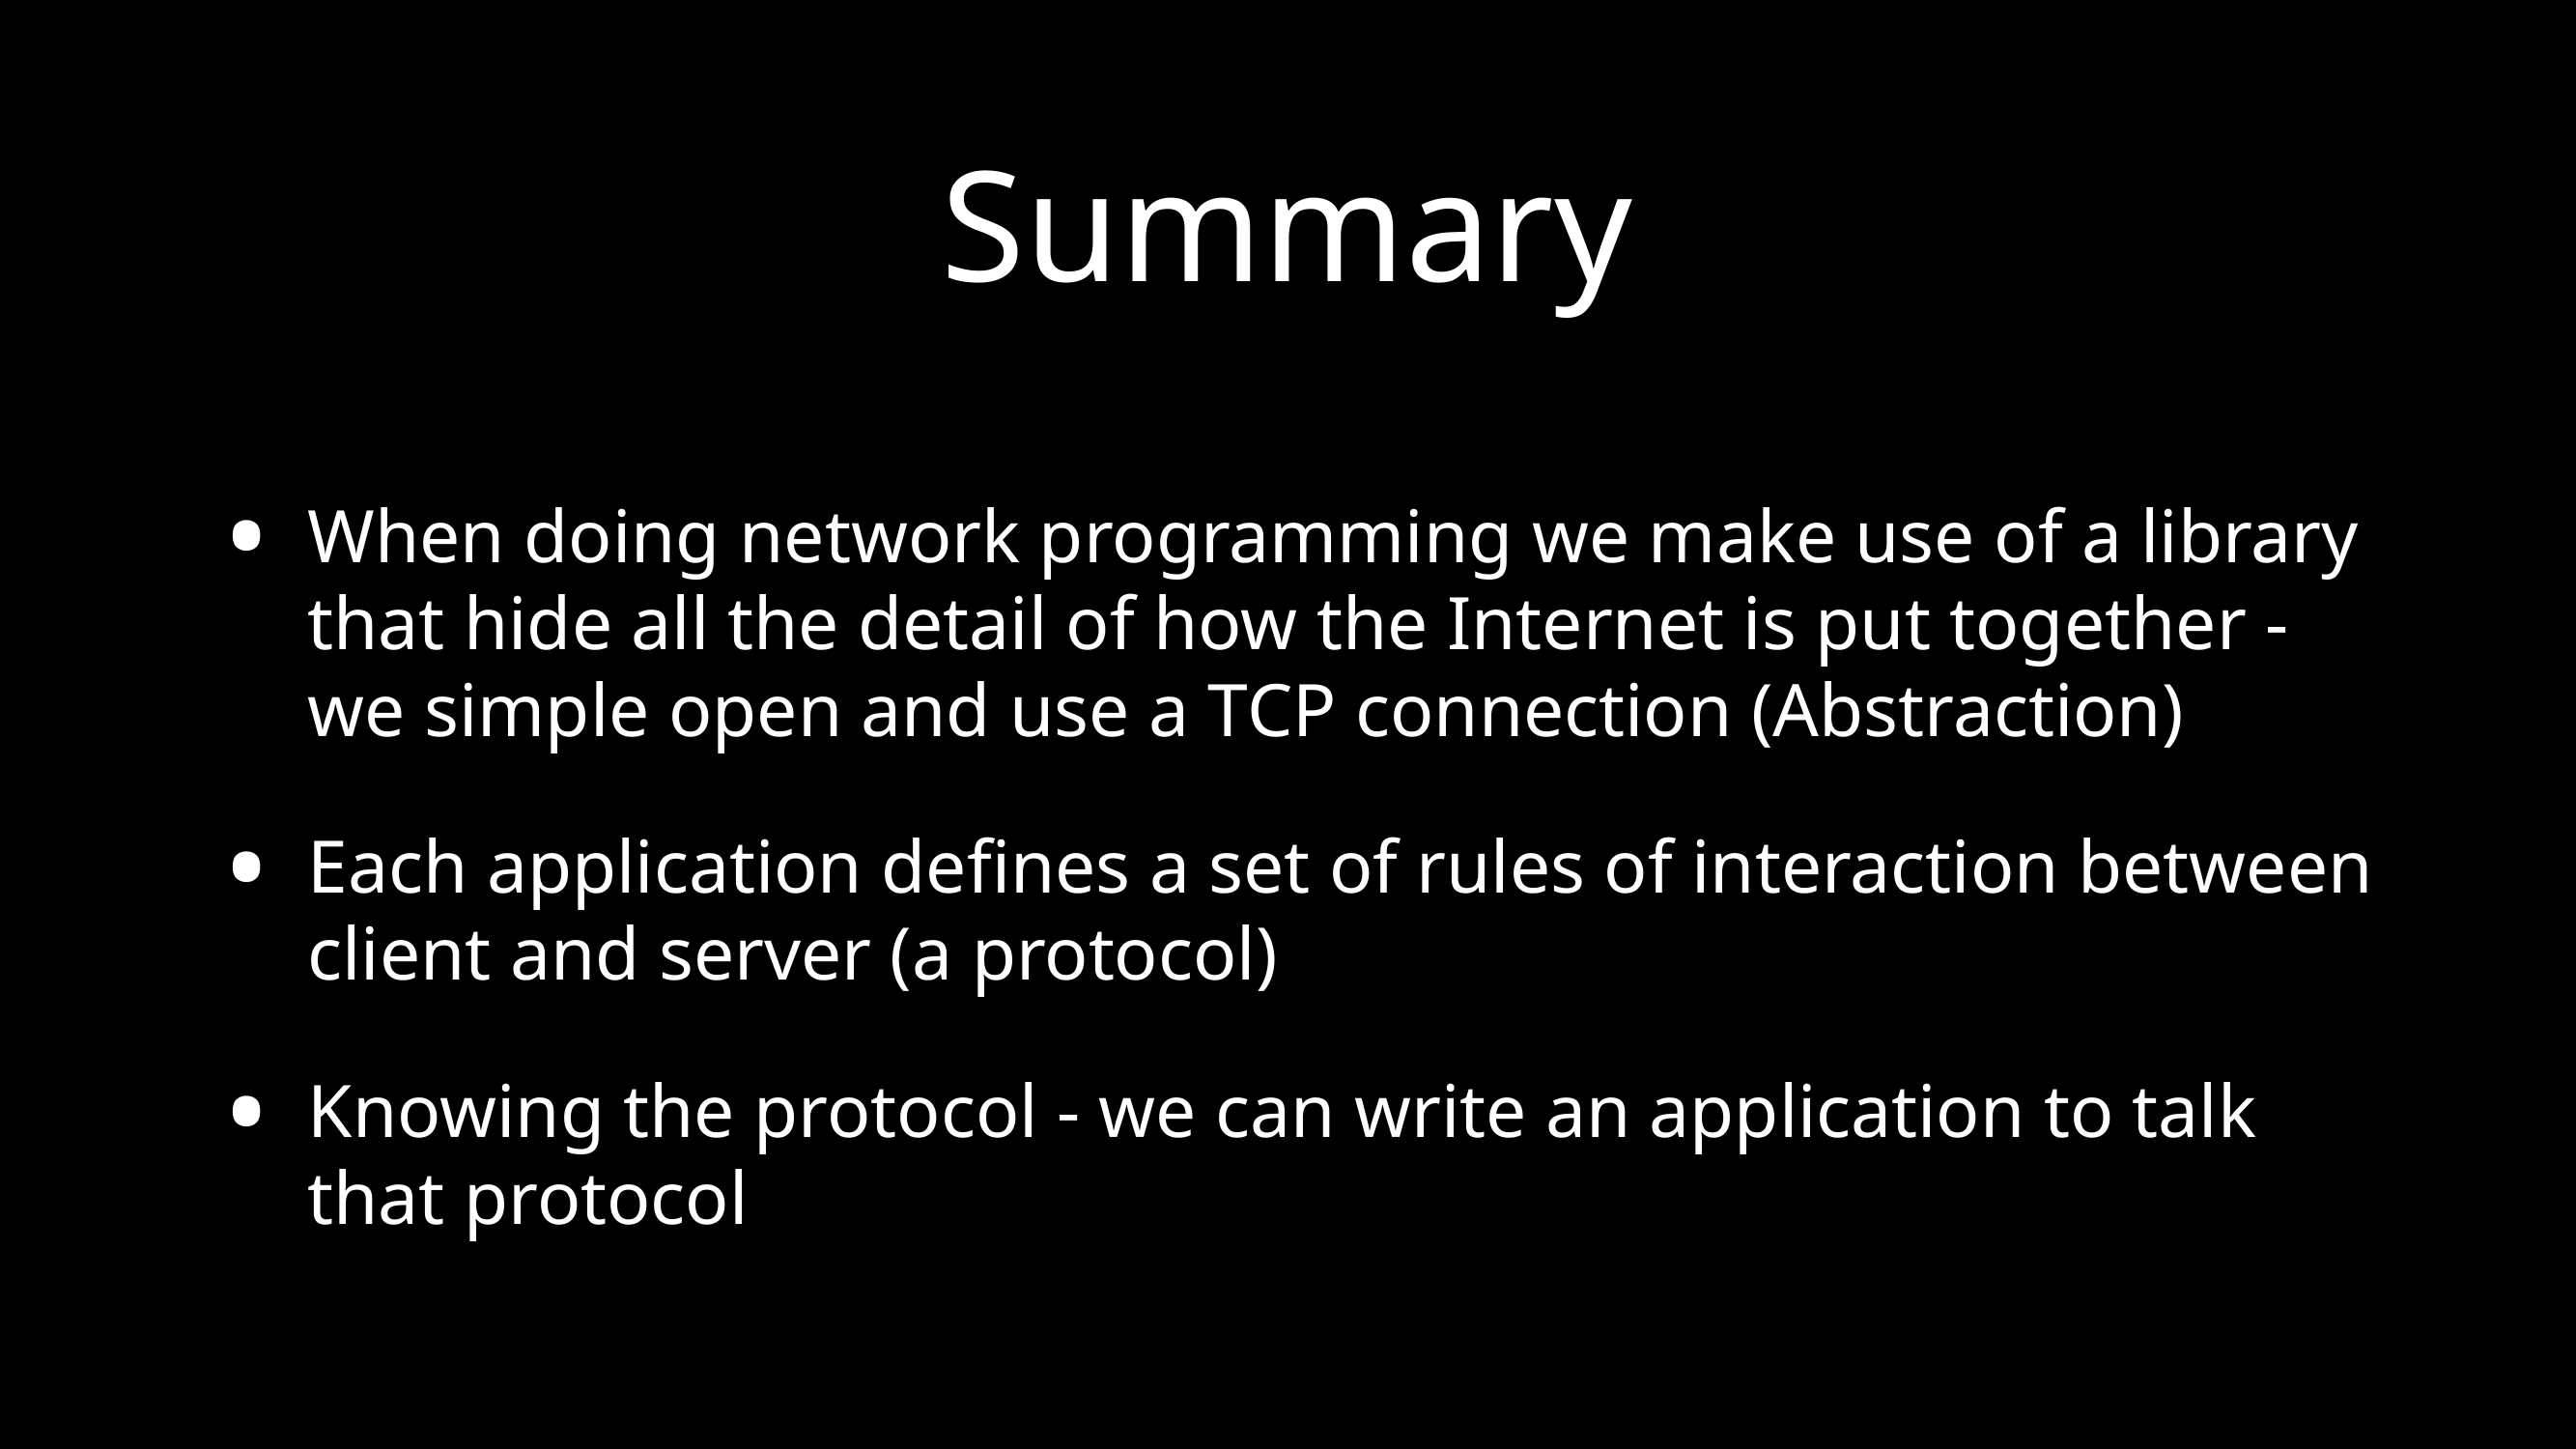

# Summary
When doing network programming we make use of a library that hide all the detail of how the Internet is put together - we simple open and use a TCP connection (Abstraction)
Each application defines a set of rules of interaction between client and server (a protocol)
Knowing the protocol - we can write an application to talk that protocol